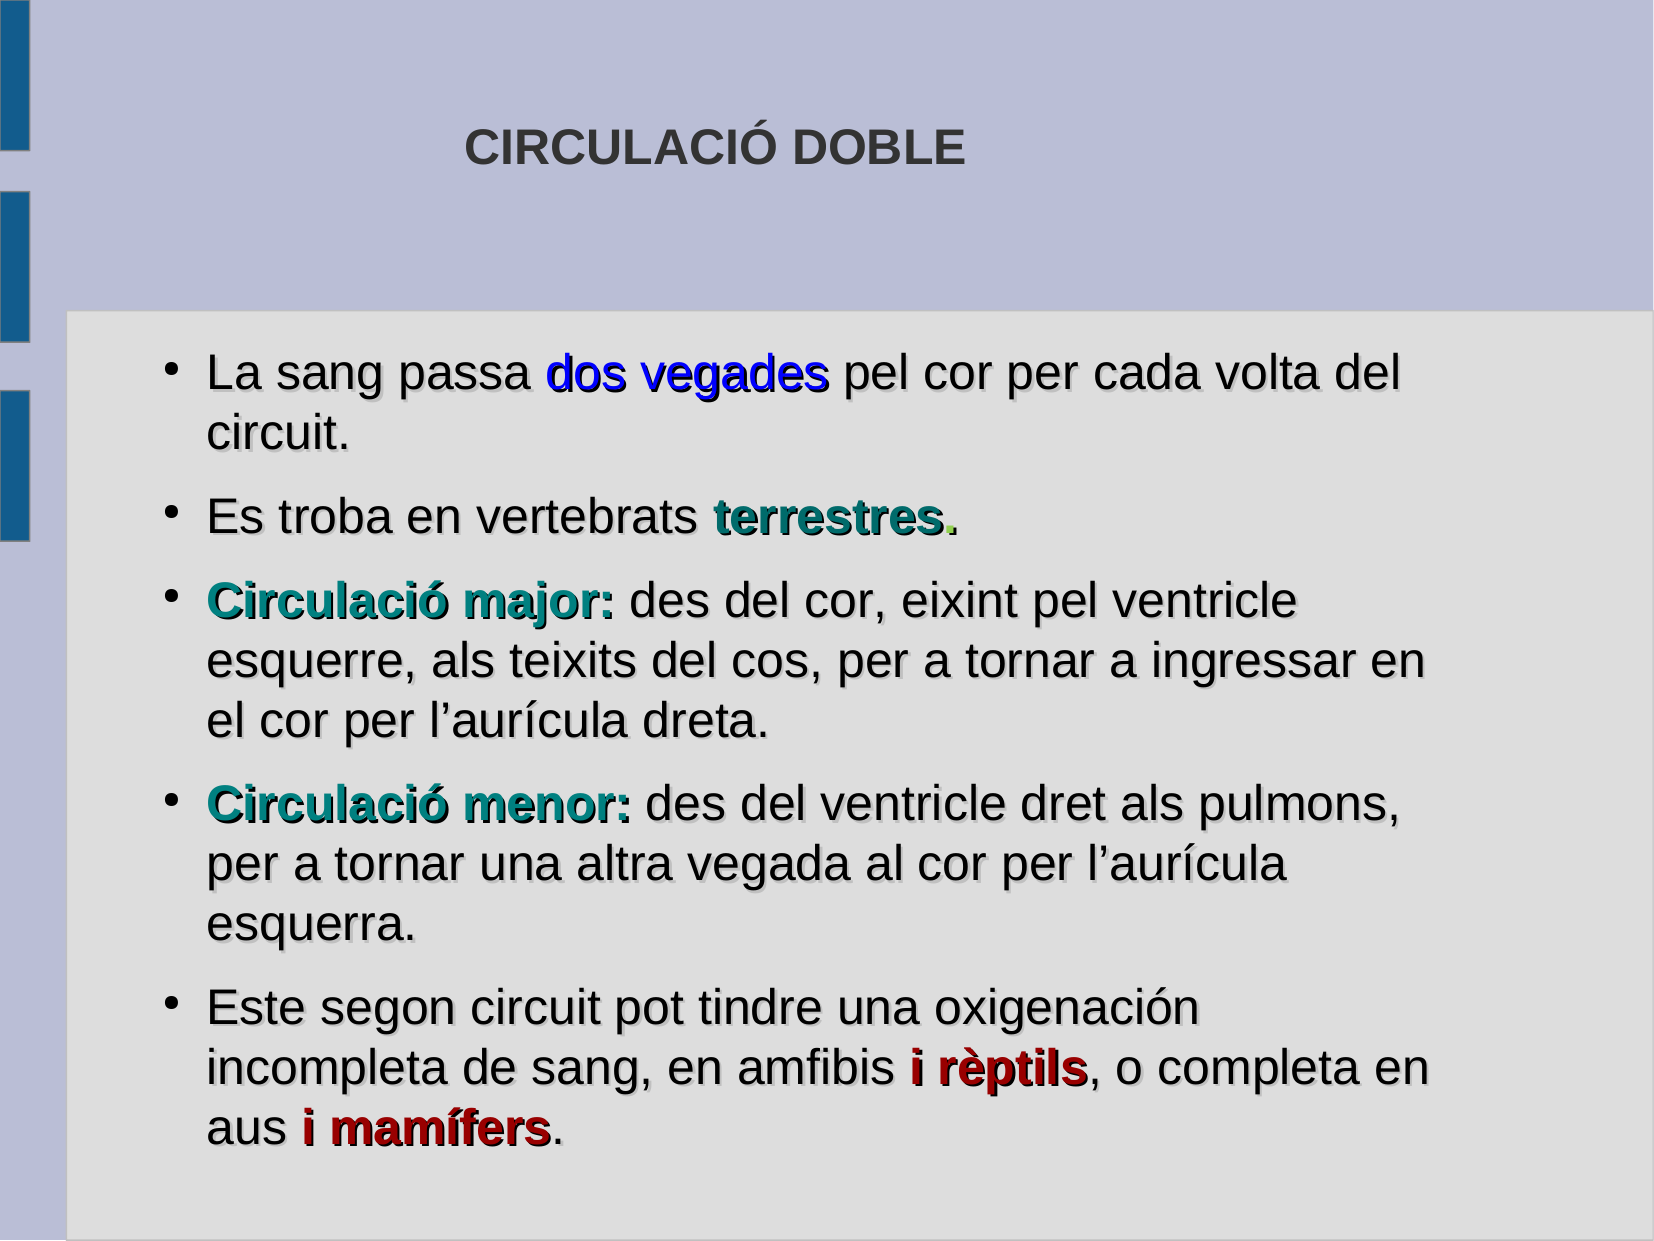

CIRCULACIÓ DOBLE
La sang passa dos vegades pel cor per cada volta del circuit.
Es troba en vertebrats terrestres.
Circulació major: des del cor, eixint pel ventricle esquerre, als teixits del cos, per a tornar a ingressar en el cor per l’aurícula dreta.
Circulació menor: des del ventricle dret als pulmons, per a tornar una altra vegada al cor per l’aurícula esquerra.
Este segon circuit pot tindre una oxigenación incompleta de sang, en amfibis i rèptils, o completa en aus i mamífers.